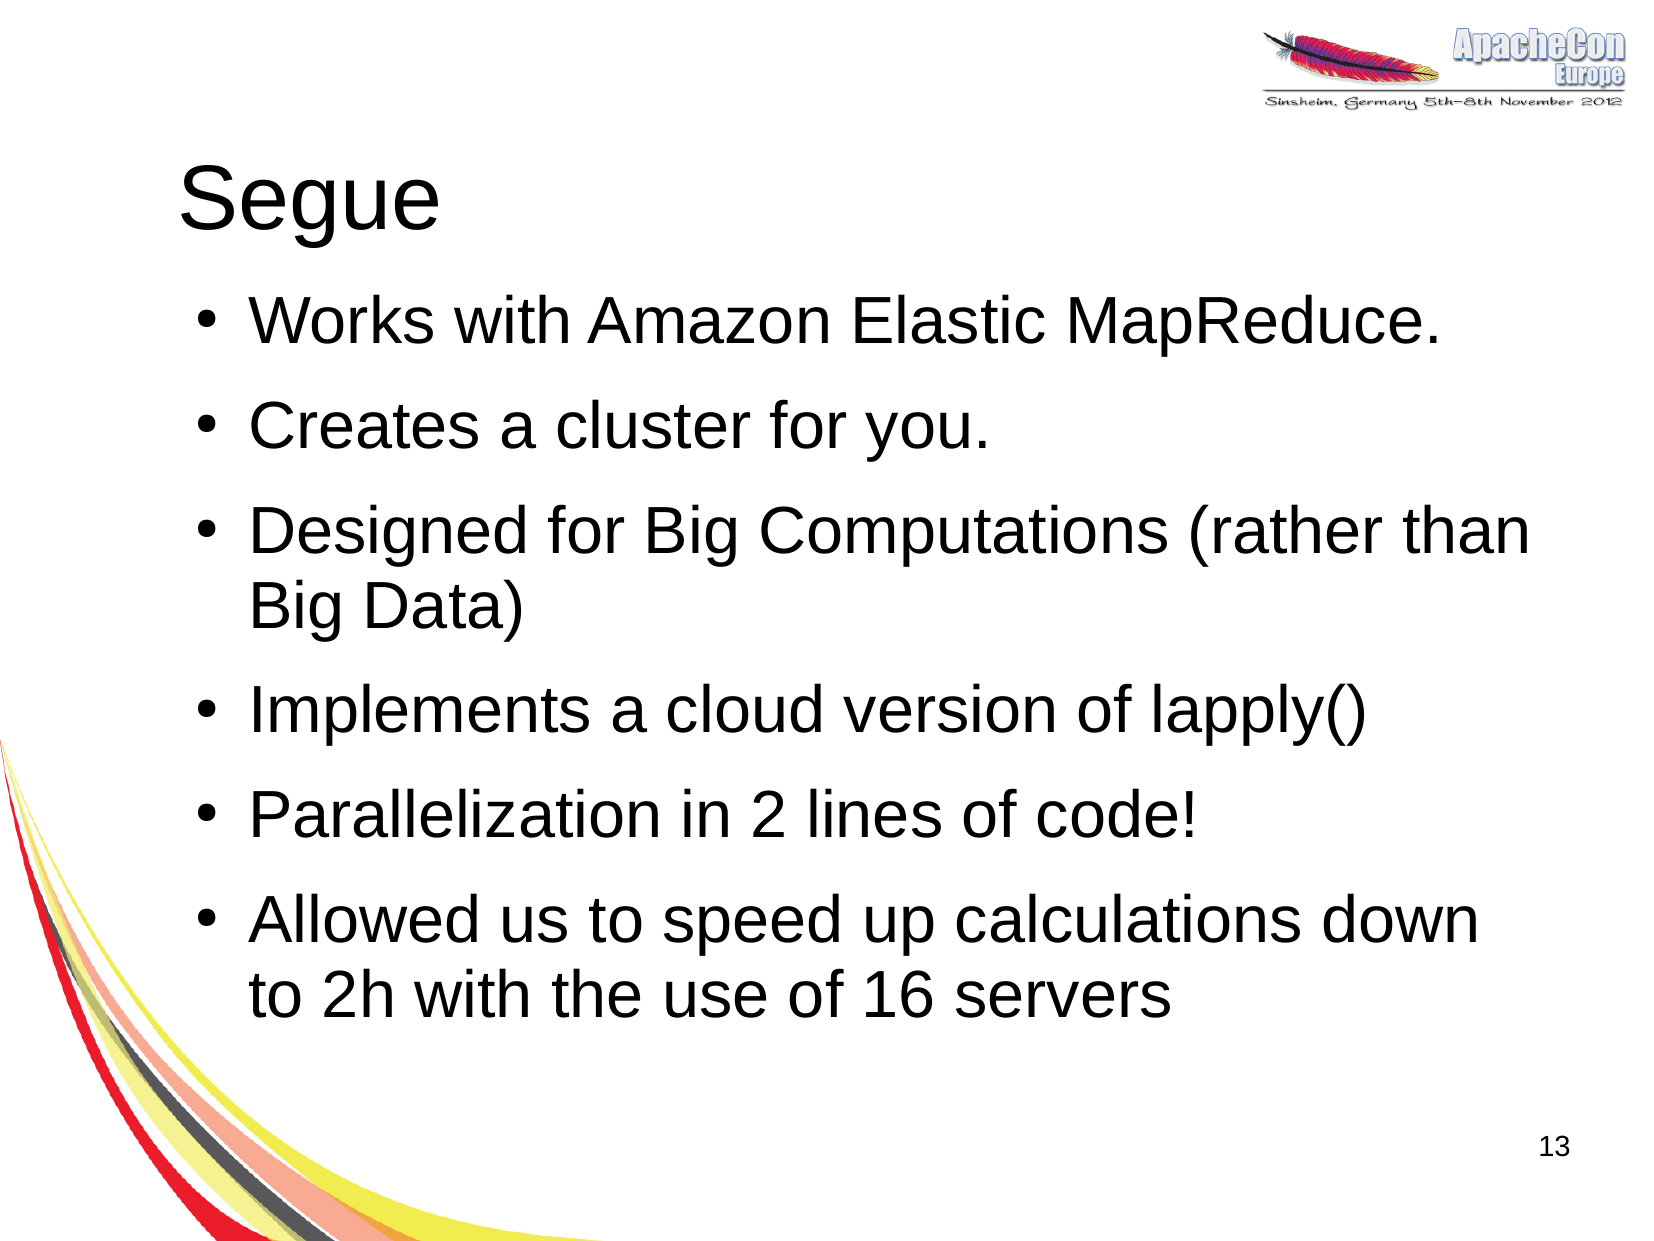

# Segue
Works with Amazon Elastic MapReduce.
Creates a cluster for you.
Designed for Big Computations (rather than Big Data)
Implements a cloud version of lapply()
Parallelization in 2 lines of code!
Allowed us to speed up calculations down to 2h with the use of 16 servers
13